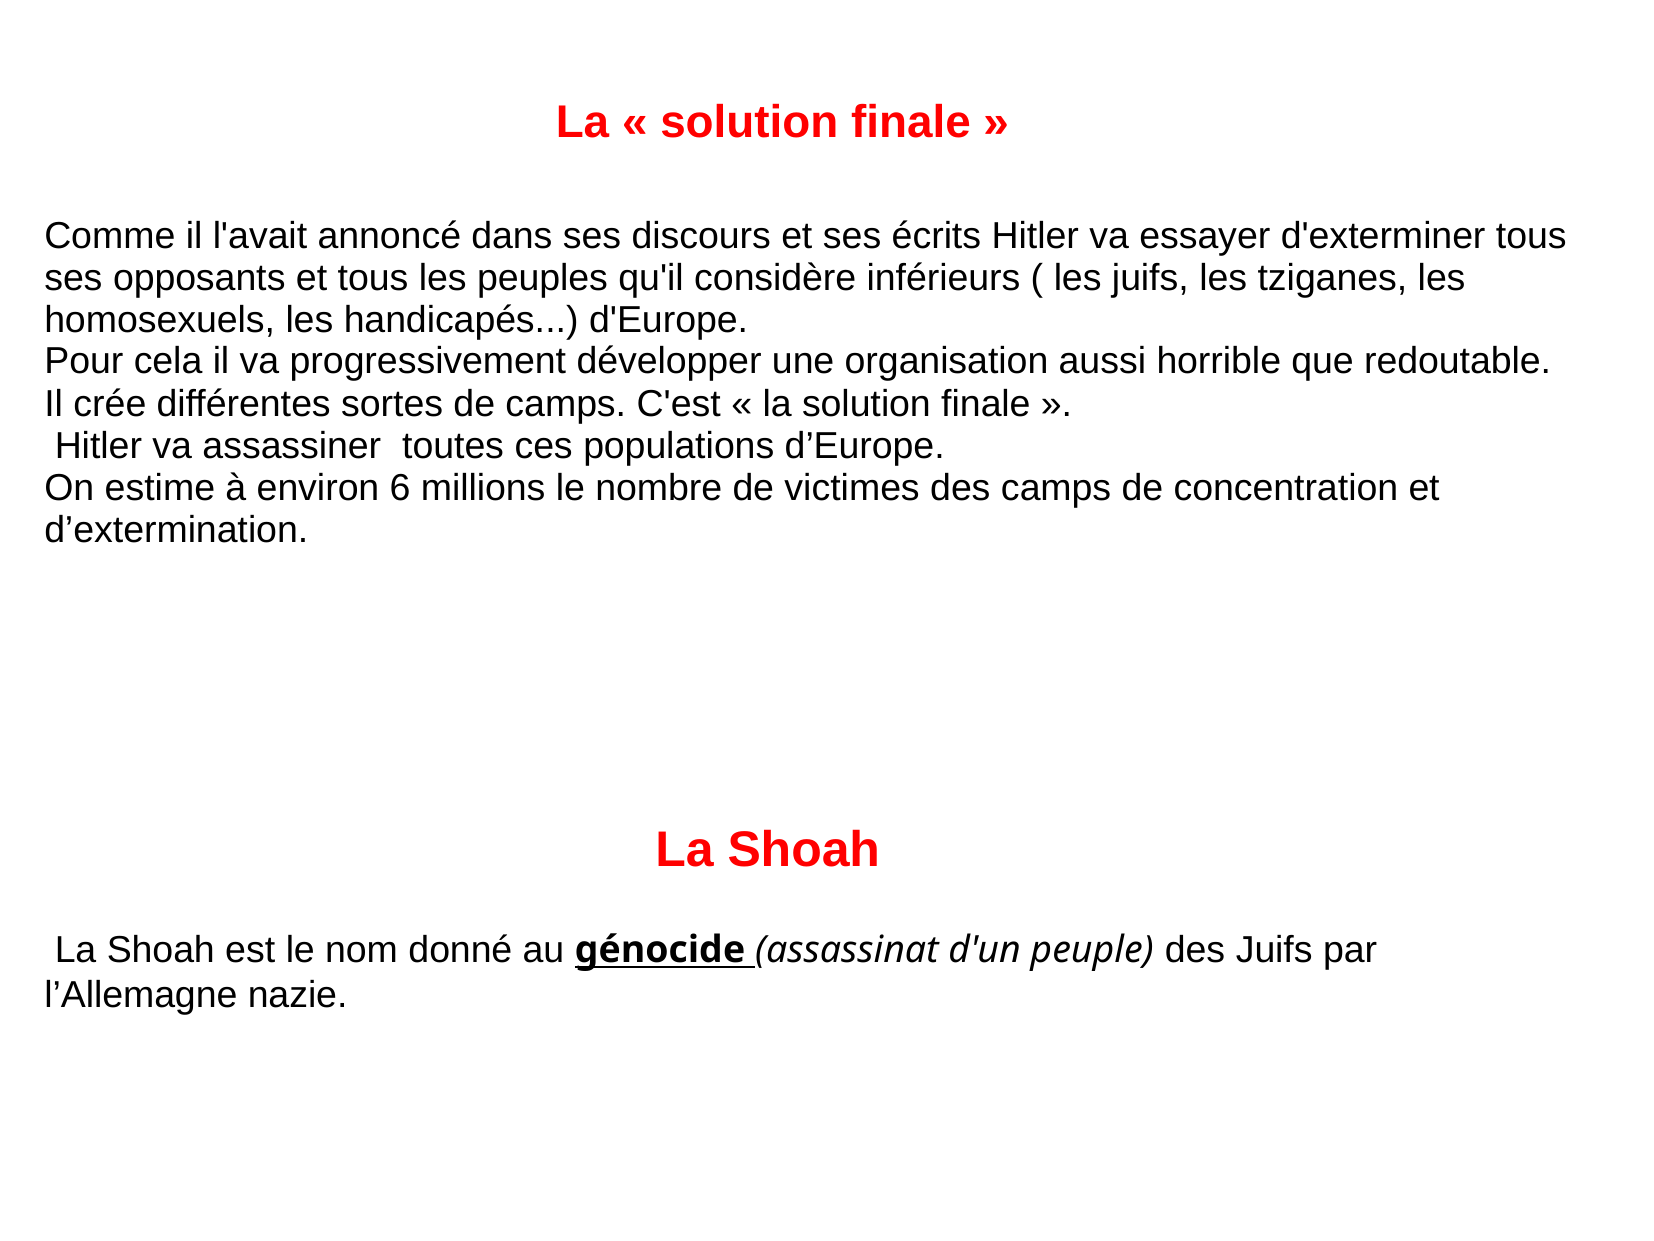

La « solution finale »
Comme il l'avait annoncé dans ses discours et ses écrits Hitler va essayer d'exterminer tous ses opposants et tous les peuples qu'il considère inférieurs ( les juifs, les tziganes, les homosexuels, les handicapés...) d'Europe.
Pour cela il va progressivement développer une organisation aussi horrible que redoutable. Il crée différentes sortes de camps. C'est « la solution finale ».
 Hitler va assassiner toutes ces populations d’Europe.
On estime à environ 6 millions le nombre de victimes des camps de concentration et d’extermination.
La Shoah
 La Shoah est le nom donné au génocide (assassinat d'un peuple) des Juifs par l’Allemagne nazie.